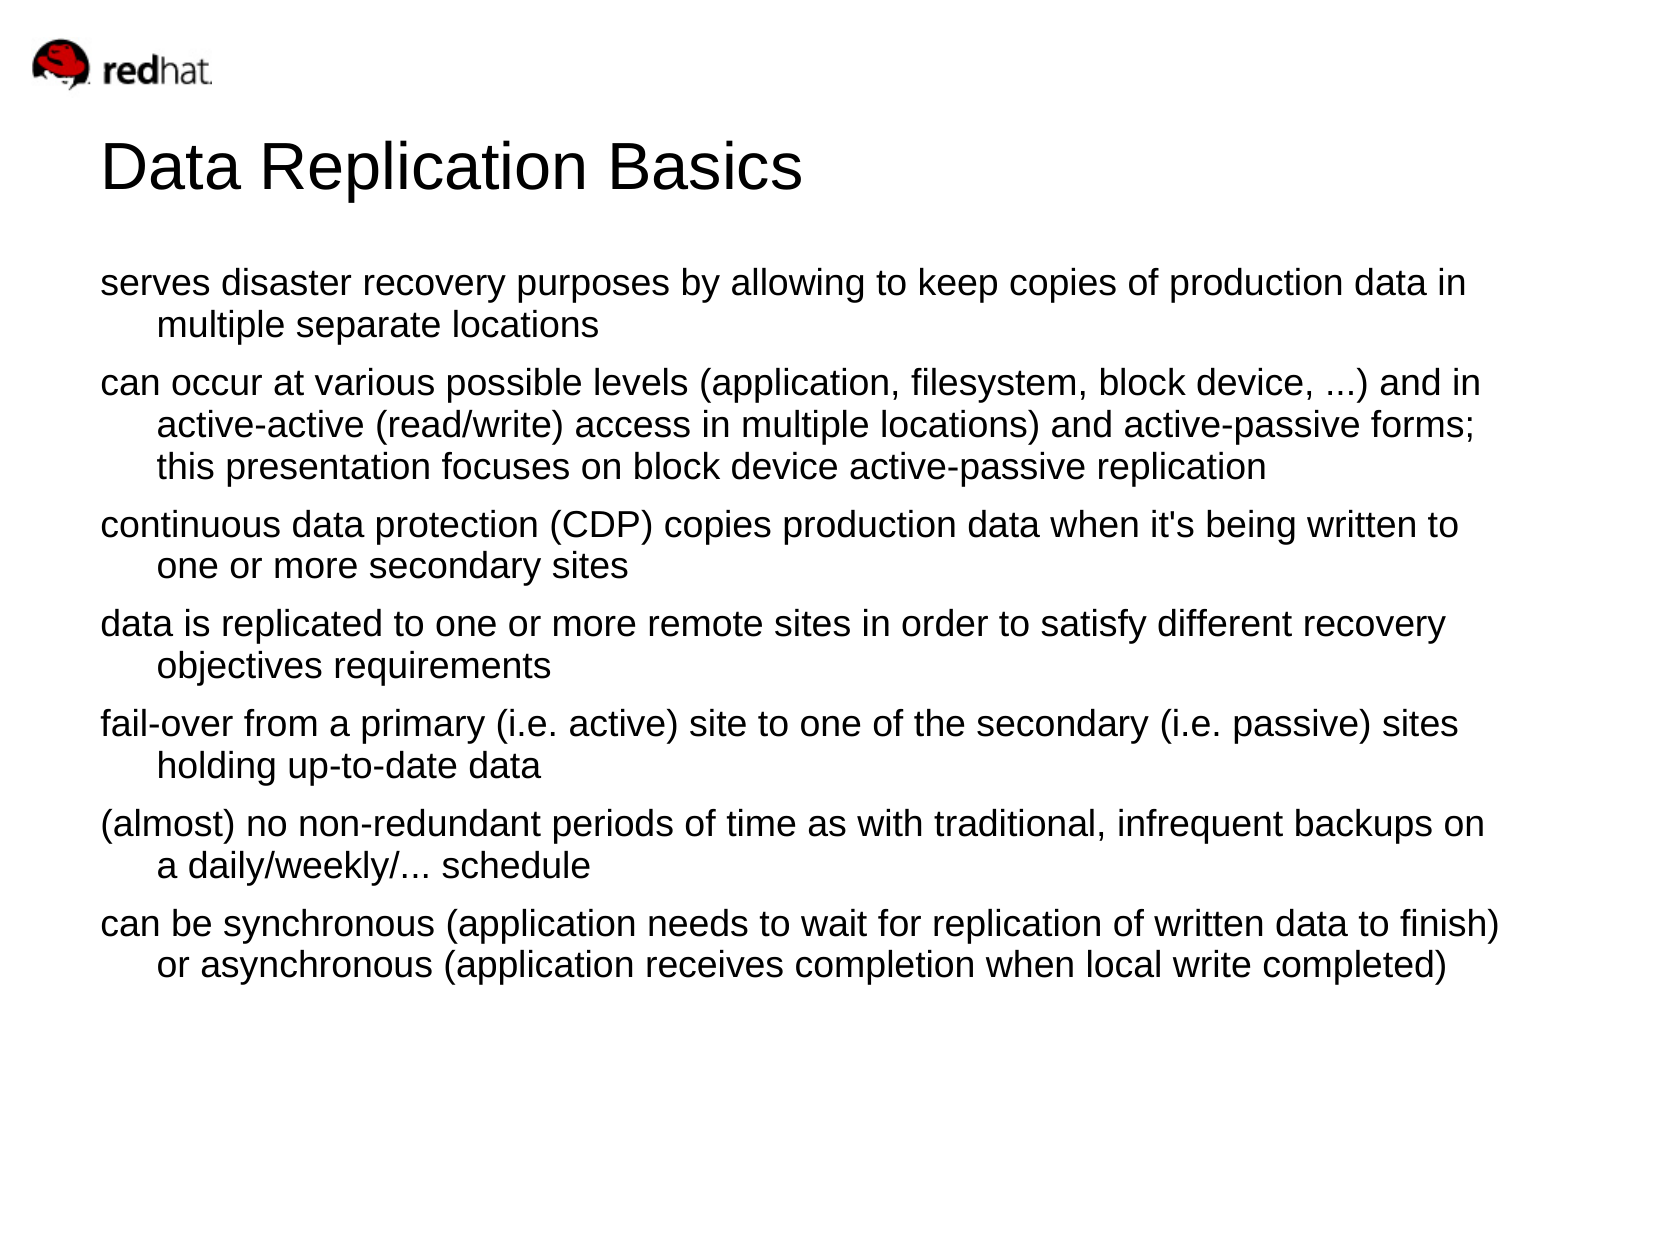

# Data Replication Basics
serves disaster recovery purposes by allowing to keep copies of production data in multiple separate locations
can occur at various possible levels (application, filesystem, block device, ...) and in active-active (read/write) access in multiple locations) and active-passive forms; this presentation focuses on block device active-passive replication
continuous data protection (CDP) copies production data when it's being written to one or more secondary sites
data is replicated to one or more remote sites in order to satisfy different recovery objectives requirements
fail-over from a primary (i.e. active) site to one of the secondary (i.e. passive) sites holding up-to-date data
(almost) no non-redundant periods of time as with traditional, infrequent backups on a daily/weekly/... schedule
can be synchronous (application needs to wait for replication of written data to finish) or asynchronous (application receives completion when local write completed)